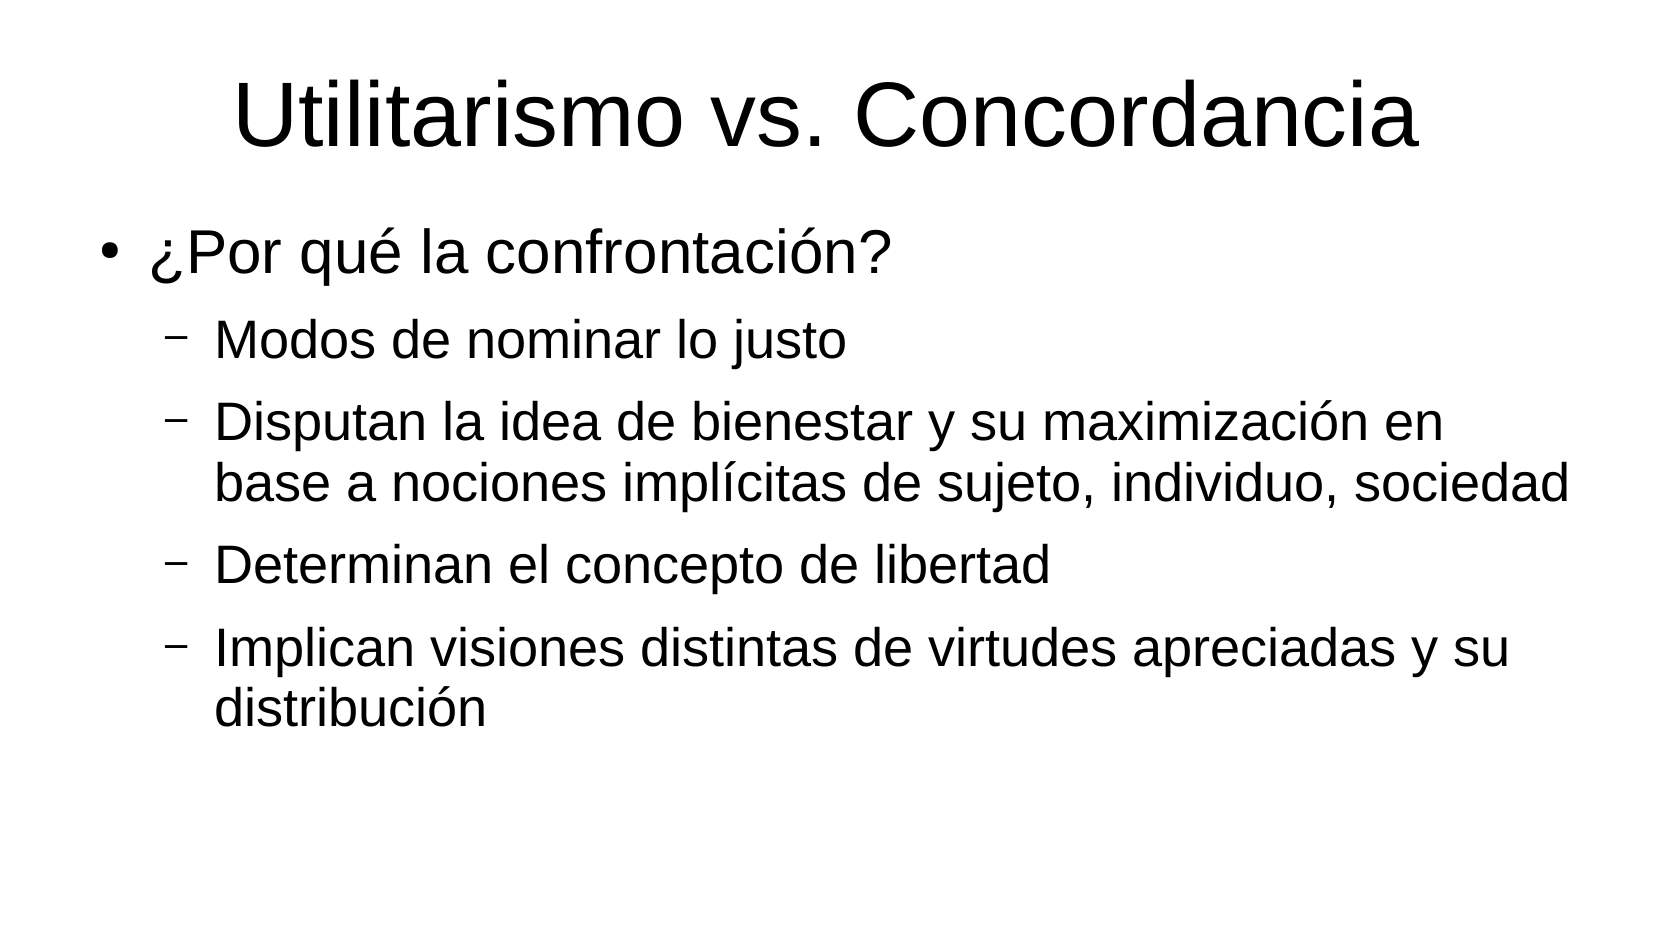

# Utilitarismo vs. Concordancia
¿Por qué la confrontación?
Modos de nominar lo justo
Disputan la idea de bienestar y su maximización en base a nociones implícitas de sujeto, individuo, sociedad
Determinan el concepto de libertad
Implican visiones distintas de virtudes apreciadas y su distribución